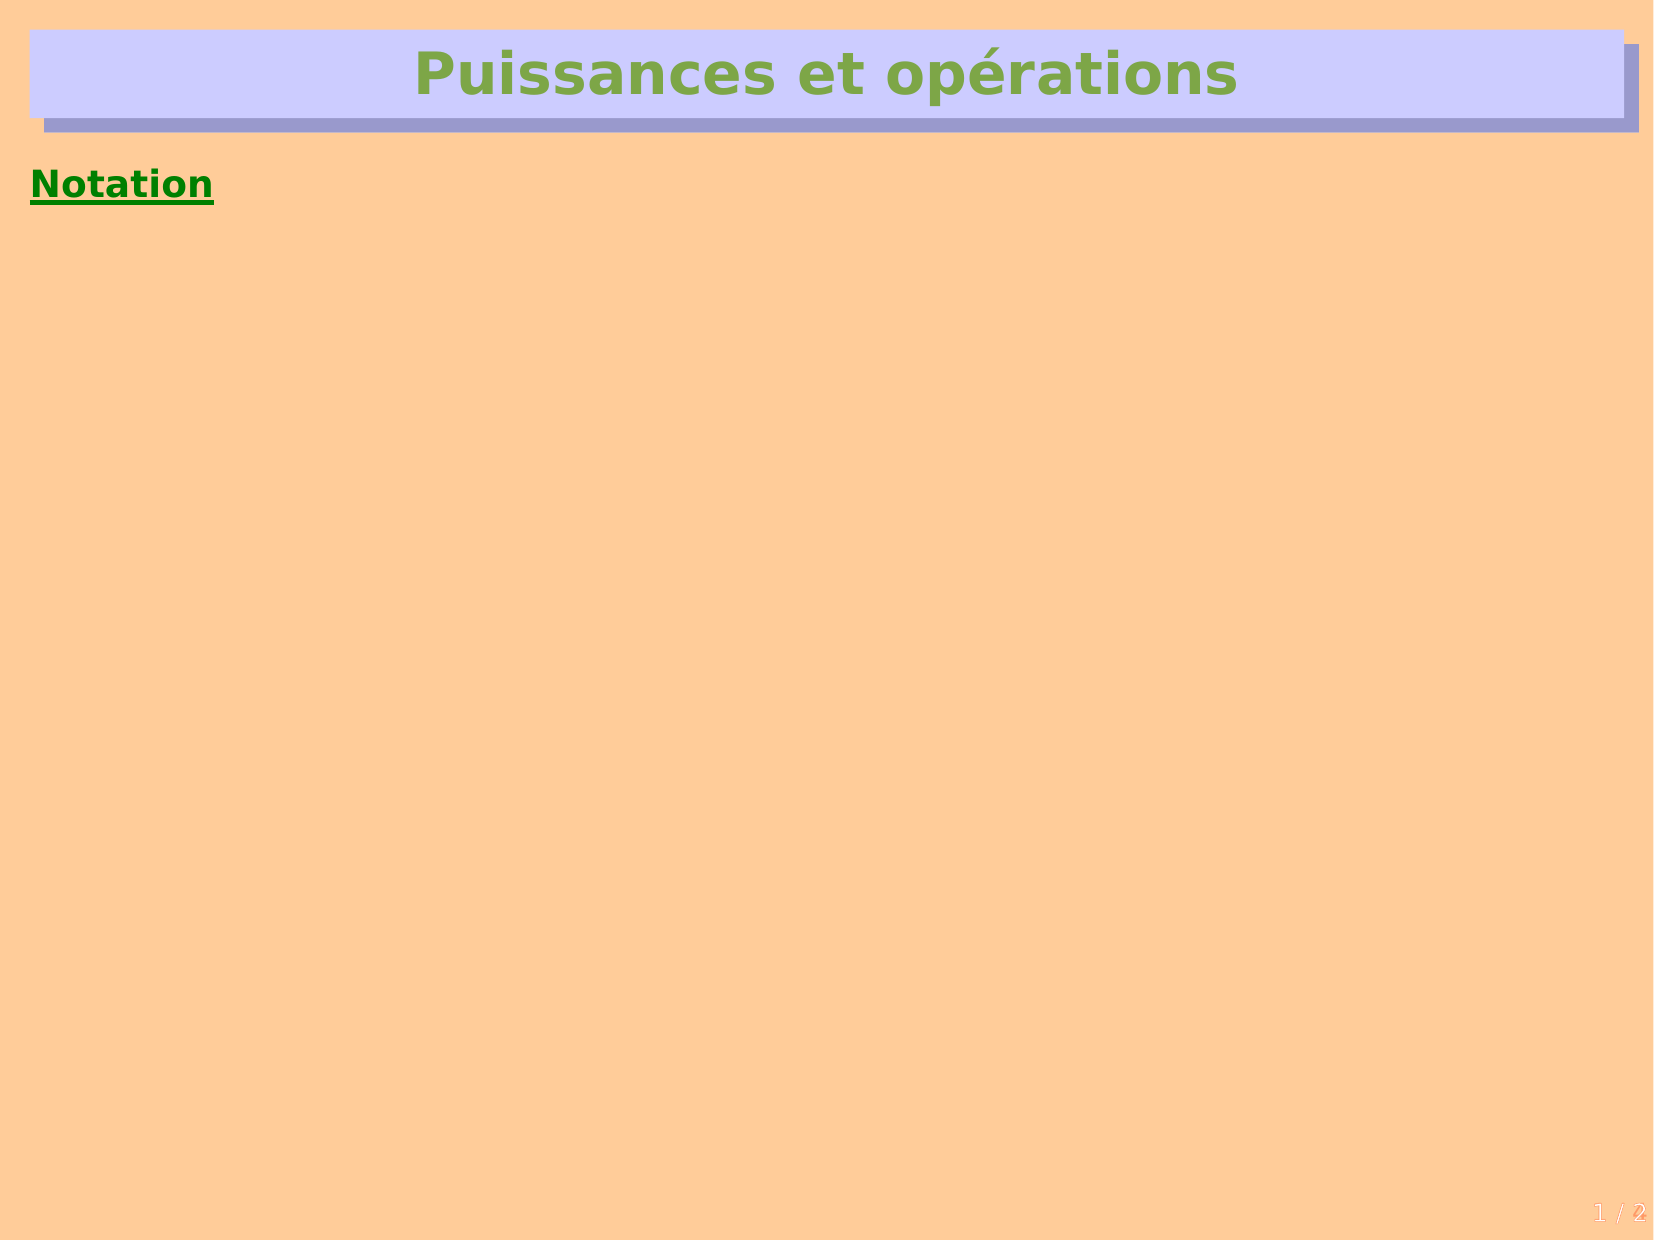

# Puissances et opérations
Notation
1 / 4
1 / 2